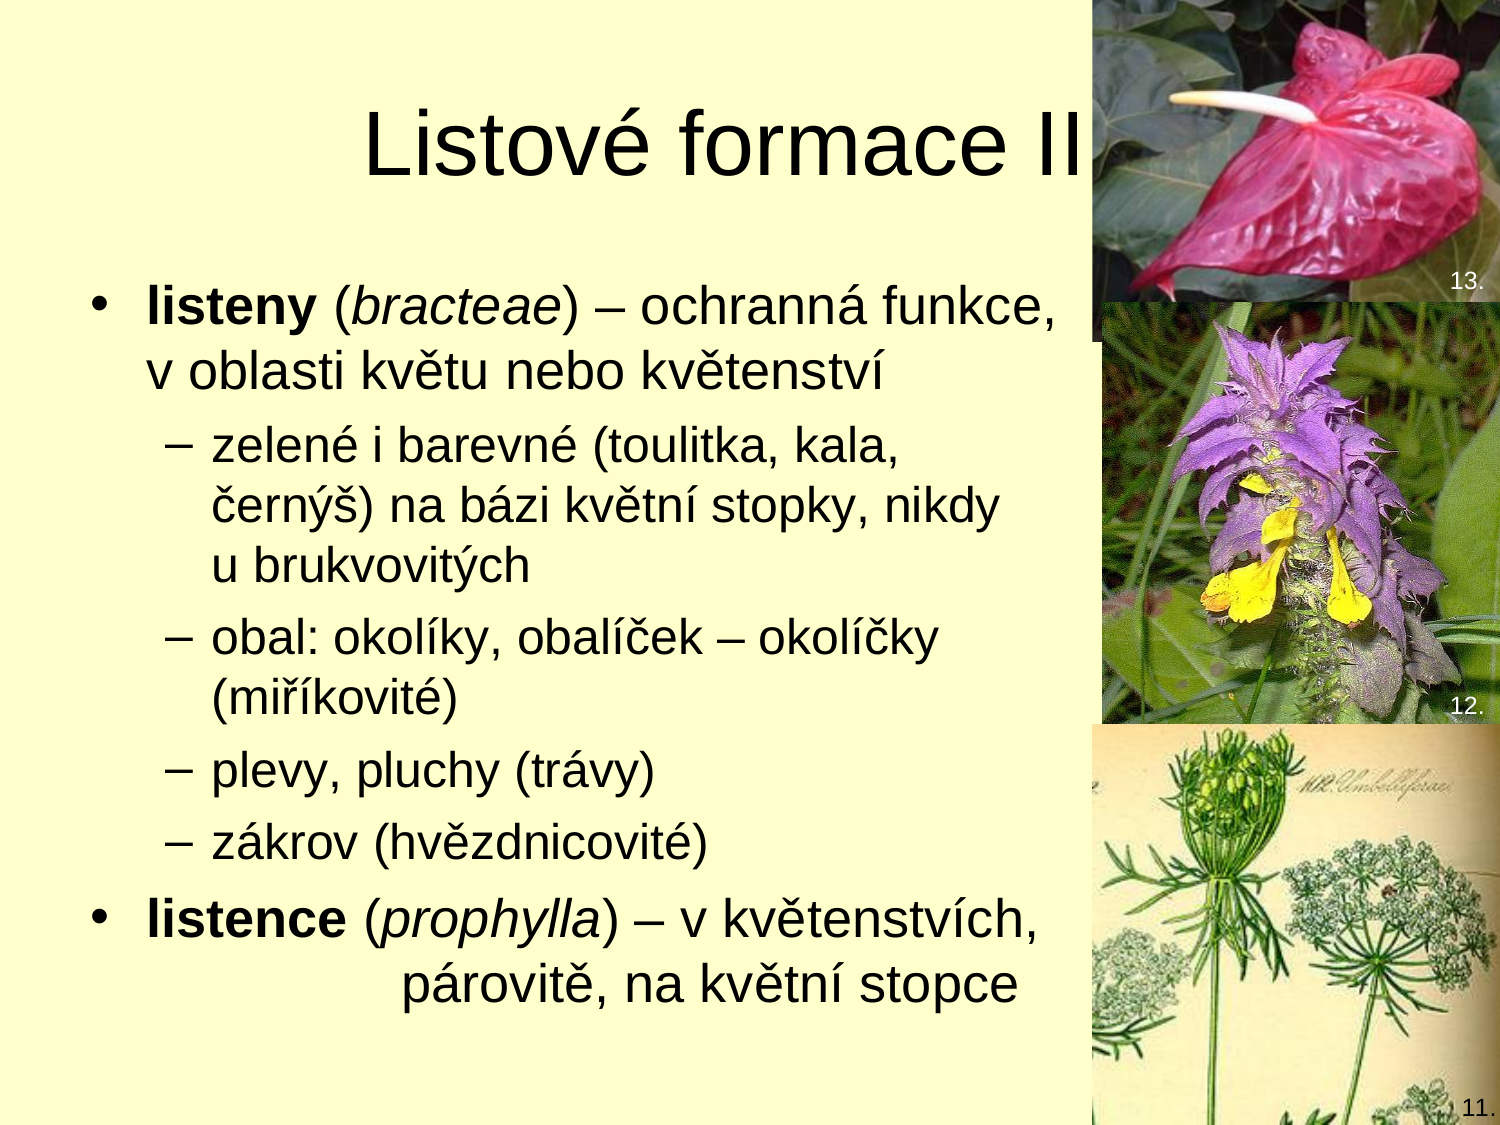

# Listové formace III.
13.
listeny (bracteae) – ochranná funkce, v oblasti květu nebo květenství
zelené i barevné (toulitka, kala, černýš) na bázi květní stopky, nikdy
u brukvovitých
obal: okolíky, obalíček – okolíčky (miříkovité)
plevy, pluchy (trávy)
zákrov (hvězdnicovité)
listence (prophylla) – v květenstvích, párovitě, na květní stopce
12.
11.